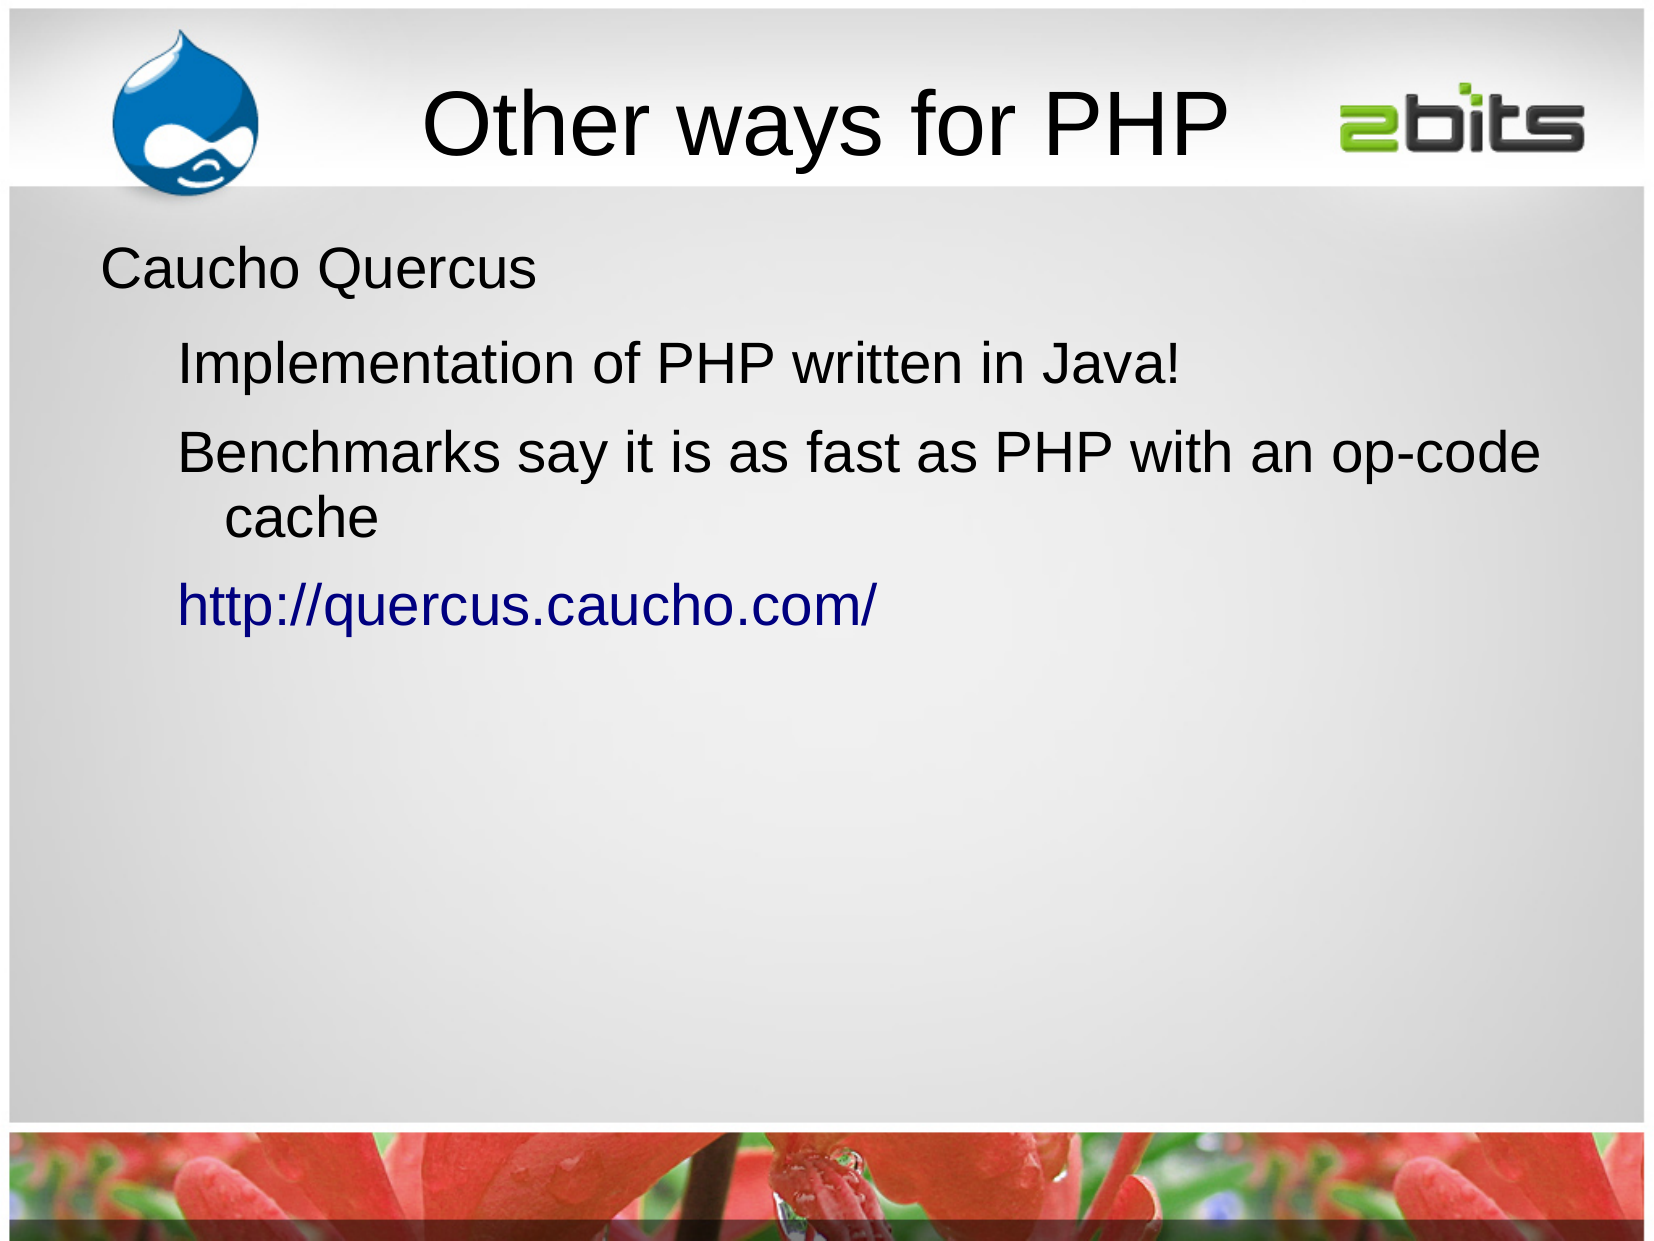

# Other ways for PHP
Caucho Quercus
Implementation of PHP written in Java!
Benchmarks say it is as fast as PHP with an op-code cache
http://quercus.caucho.com/